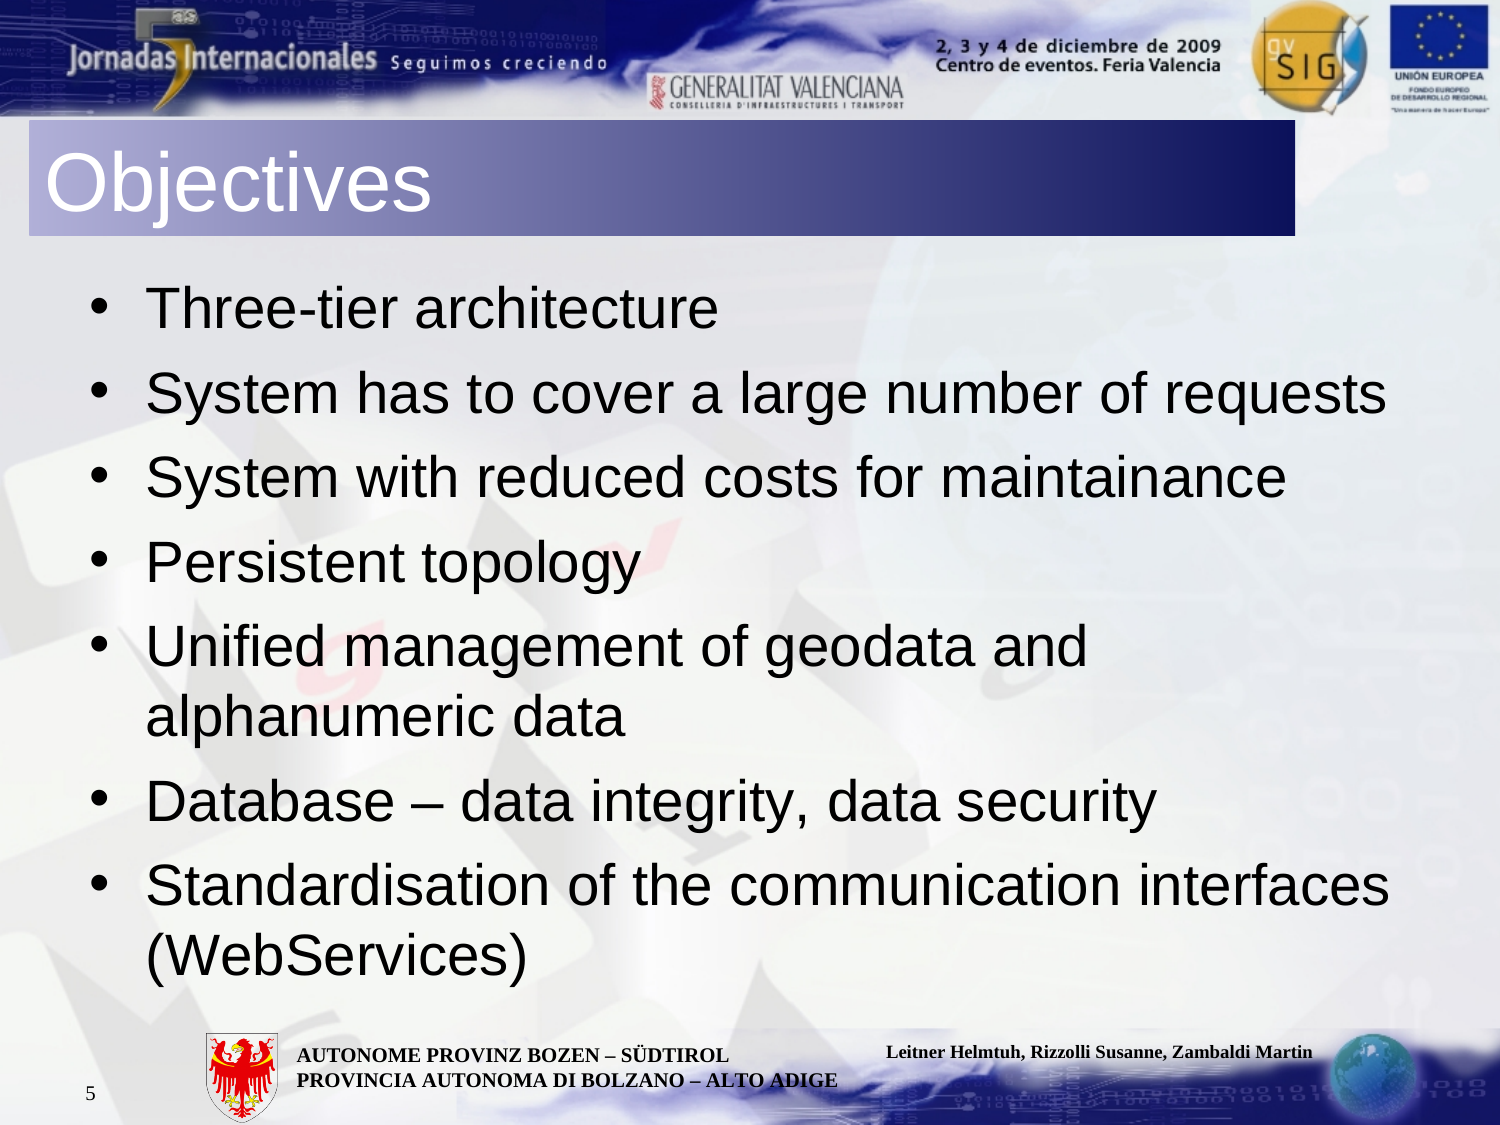

# Objectives
Three-tier architecture
System has to cover a large number of requests
System with reduced costs for maintainance
Persistent topology
Unified management of geodata and alphanumeric data
Database – data integrity, data security
Standardisation of the communication interfaces (WebServices)